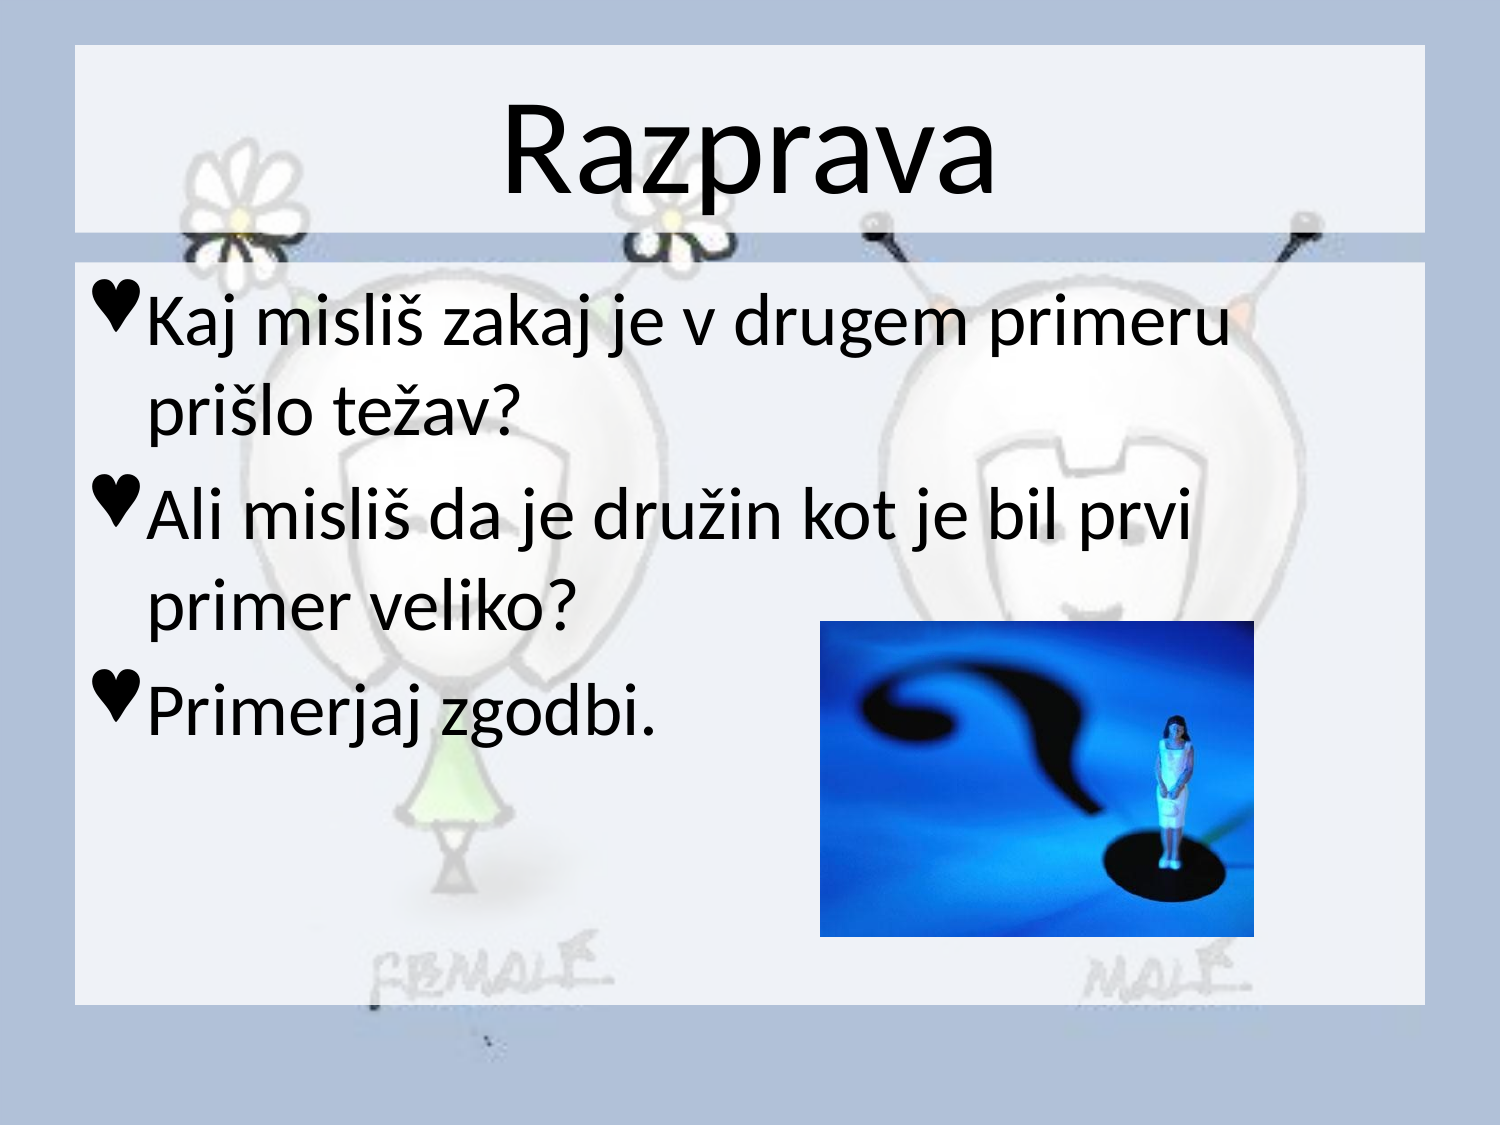

# Razprava
Kaj misliš zakaj je v drugem primeru prišlo težav?
Ali misliš da je družin kot je bil prvi primer veliko?
Primerjaj zgodbi.